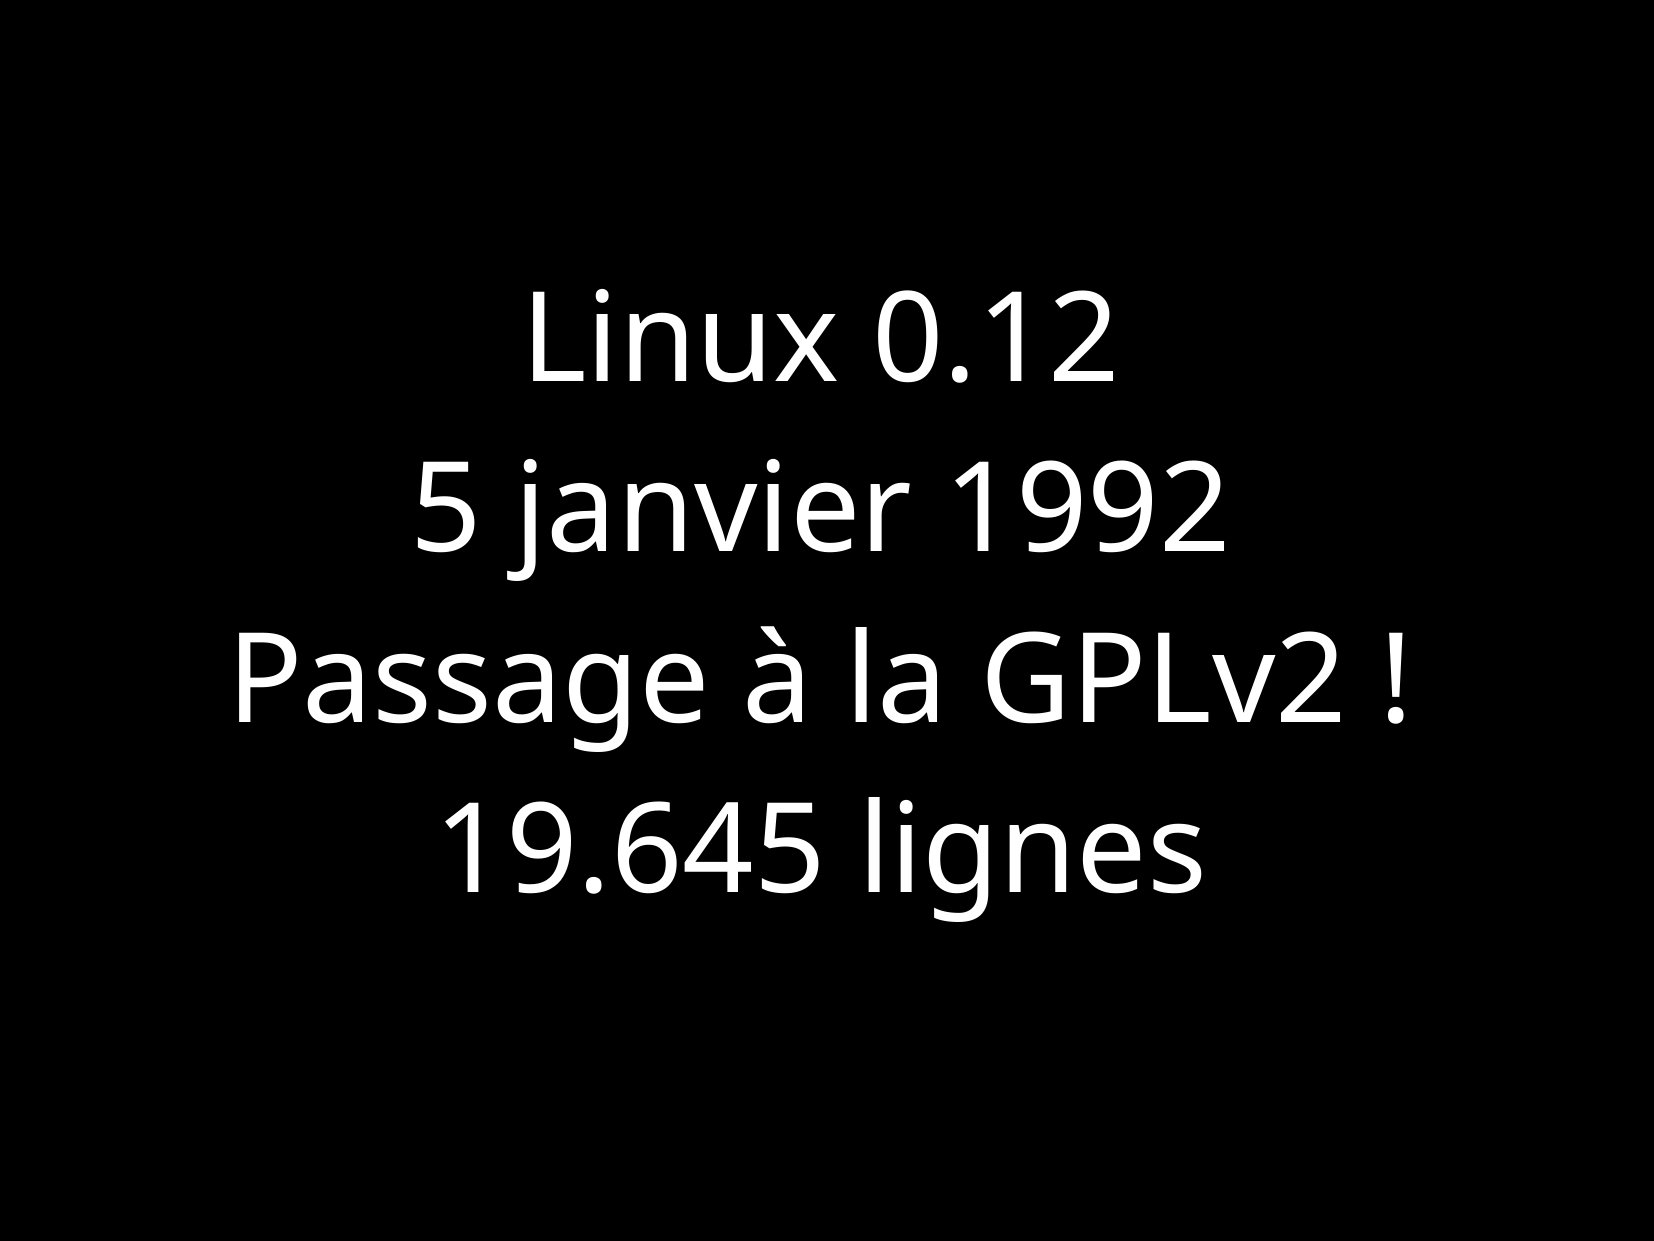

# Linux 0.12
5 janvier 1992
Passage à la GPLv2 !
19.645 lignes